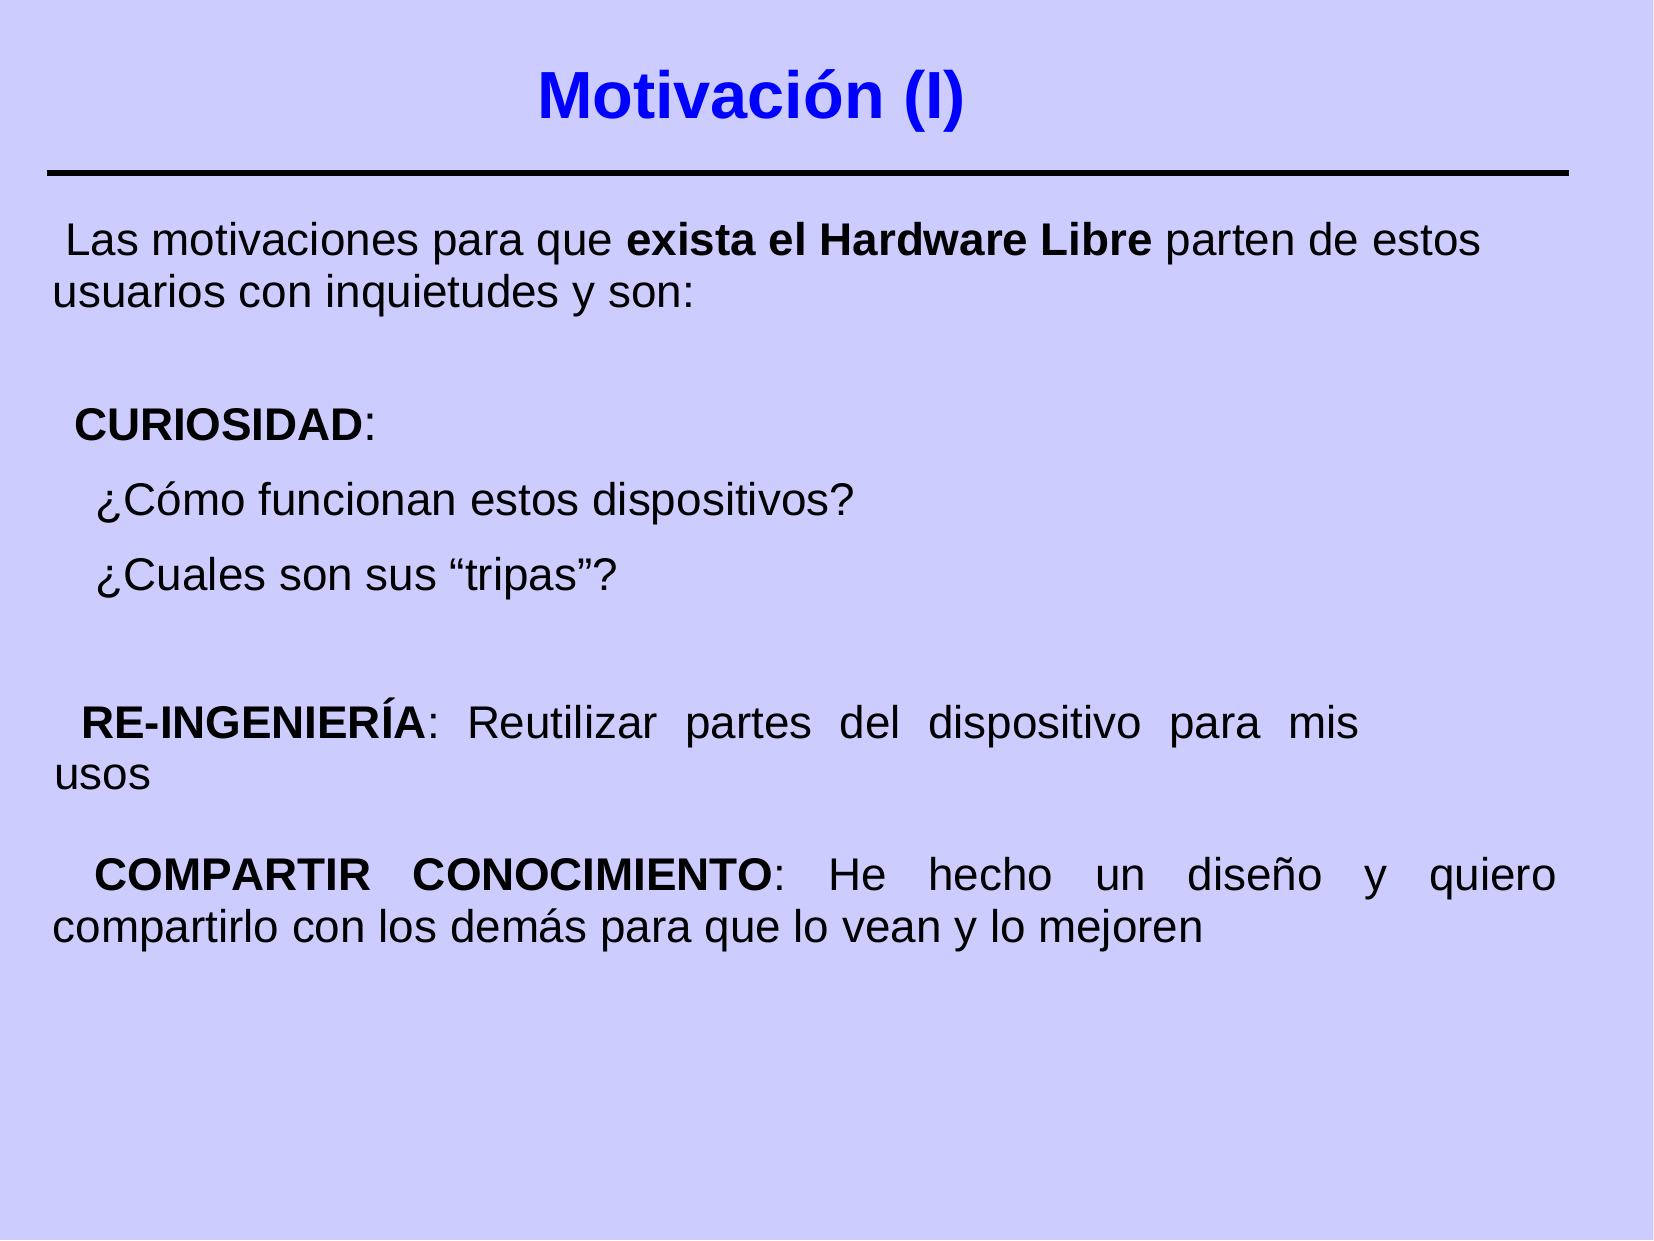

# Motivación (I)
 Las motivaciones para que exista el Hardware Libre parten de estos usuarios con inquietudes y son:
 CURIOSIDAD:
¿Cómo funcionan estos dispositivos?
¿Cuales son sus “tripas”?
 RE-INGENIERÍA: Reutilizar partes del dispositivo para mis usos
 COMPARTIR CONOCIMIENTO: He hecho un diseño y quiero compartirlo con los demás para que lo vean y lo mejoren